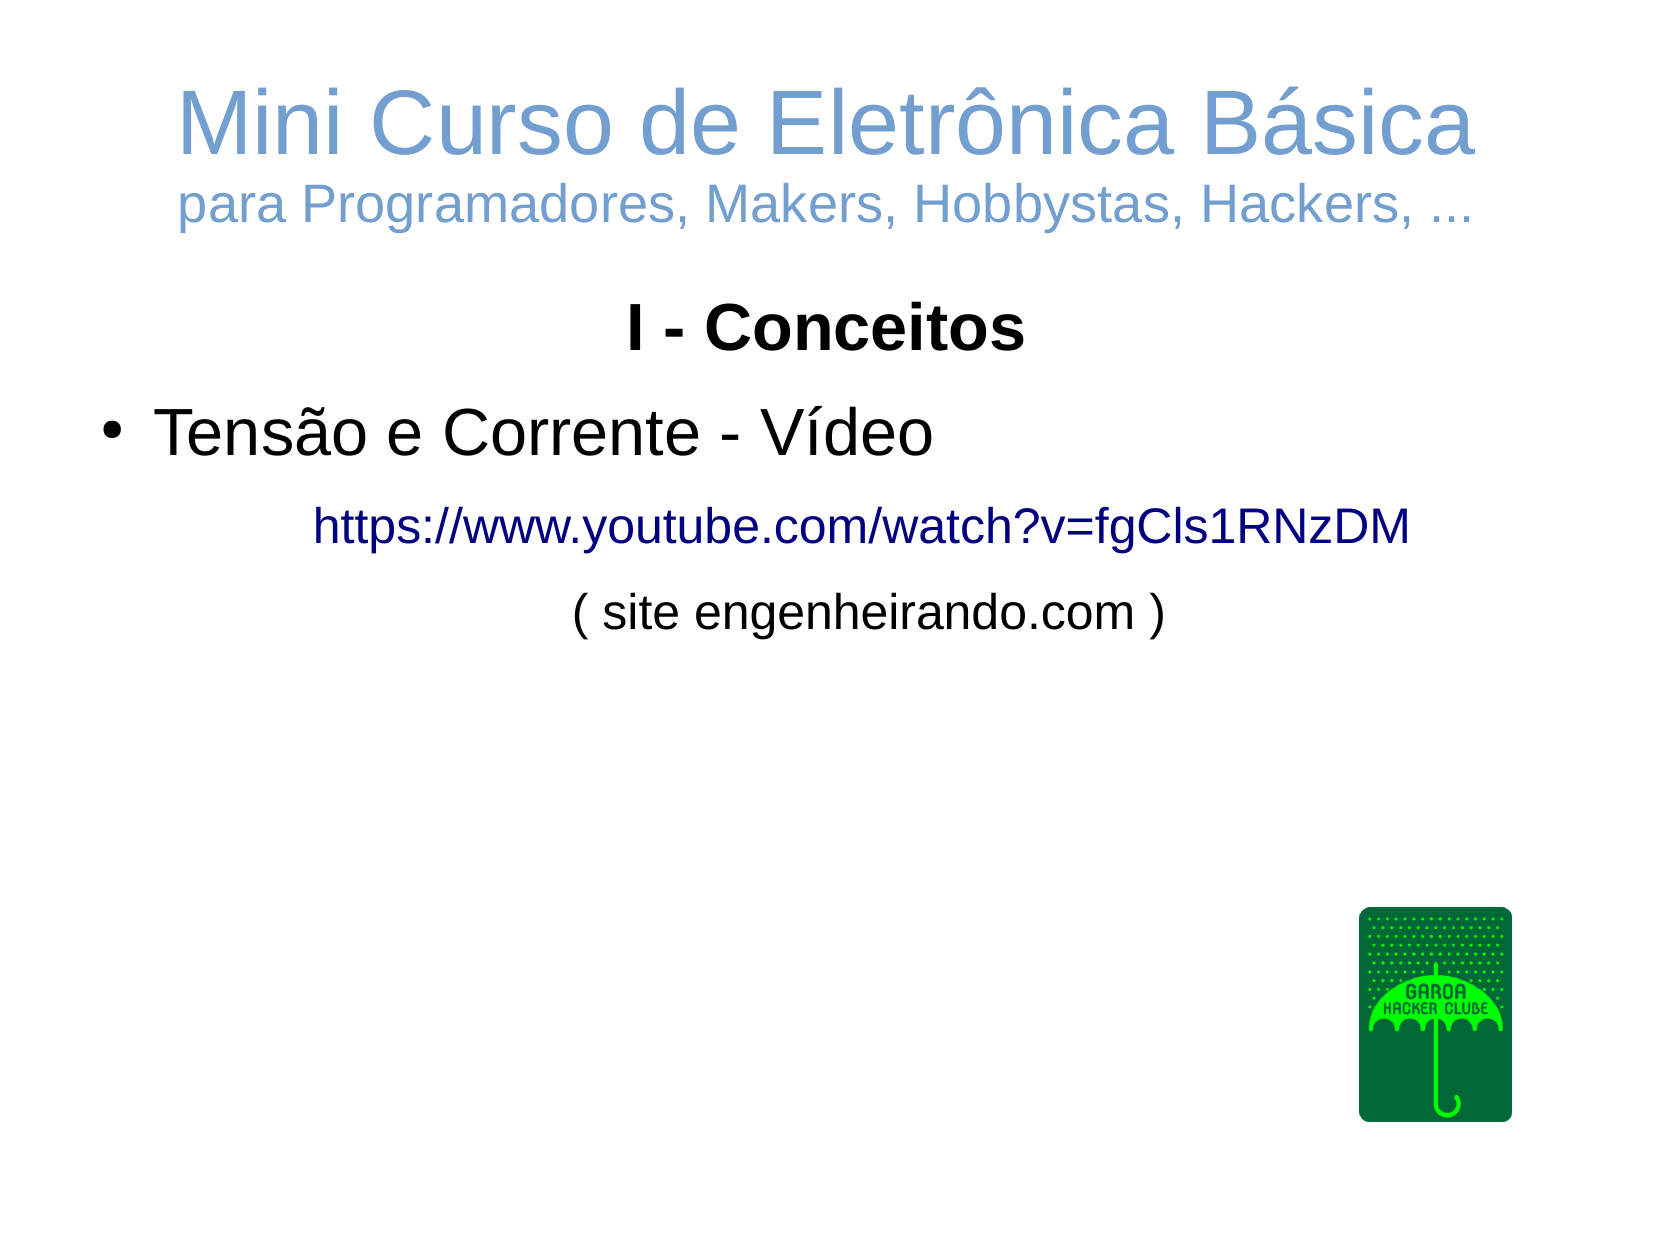

Mini Curso de Eletrônica Básica
para Programadores, Makers, Hobbystas, Hackers, ...
# I - Conceitos
Tensão e Corrente - Vídeo
https://www.youtube.com/watch?v=fgCls1RNzDM
 ( site engenheirando.com )